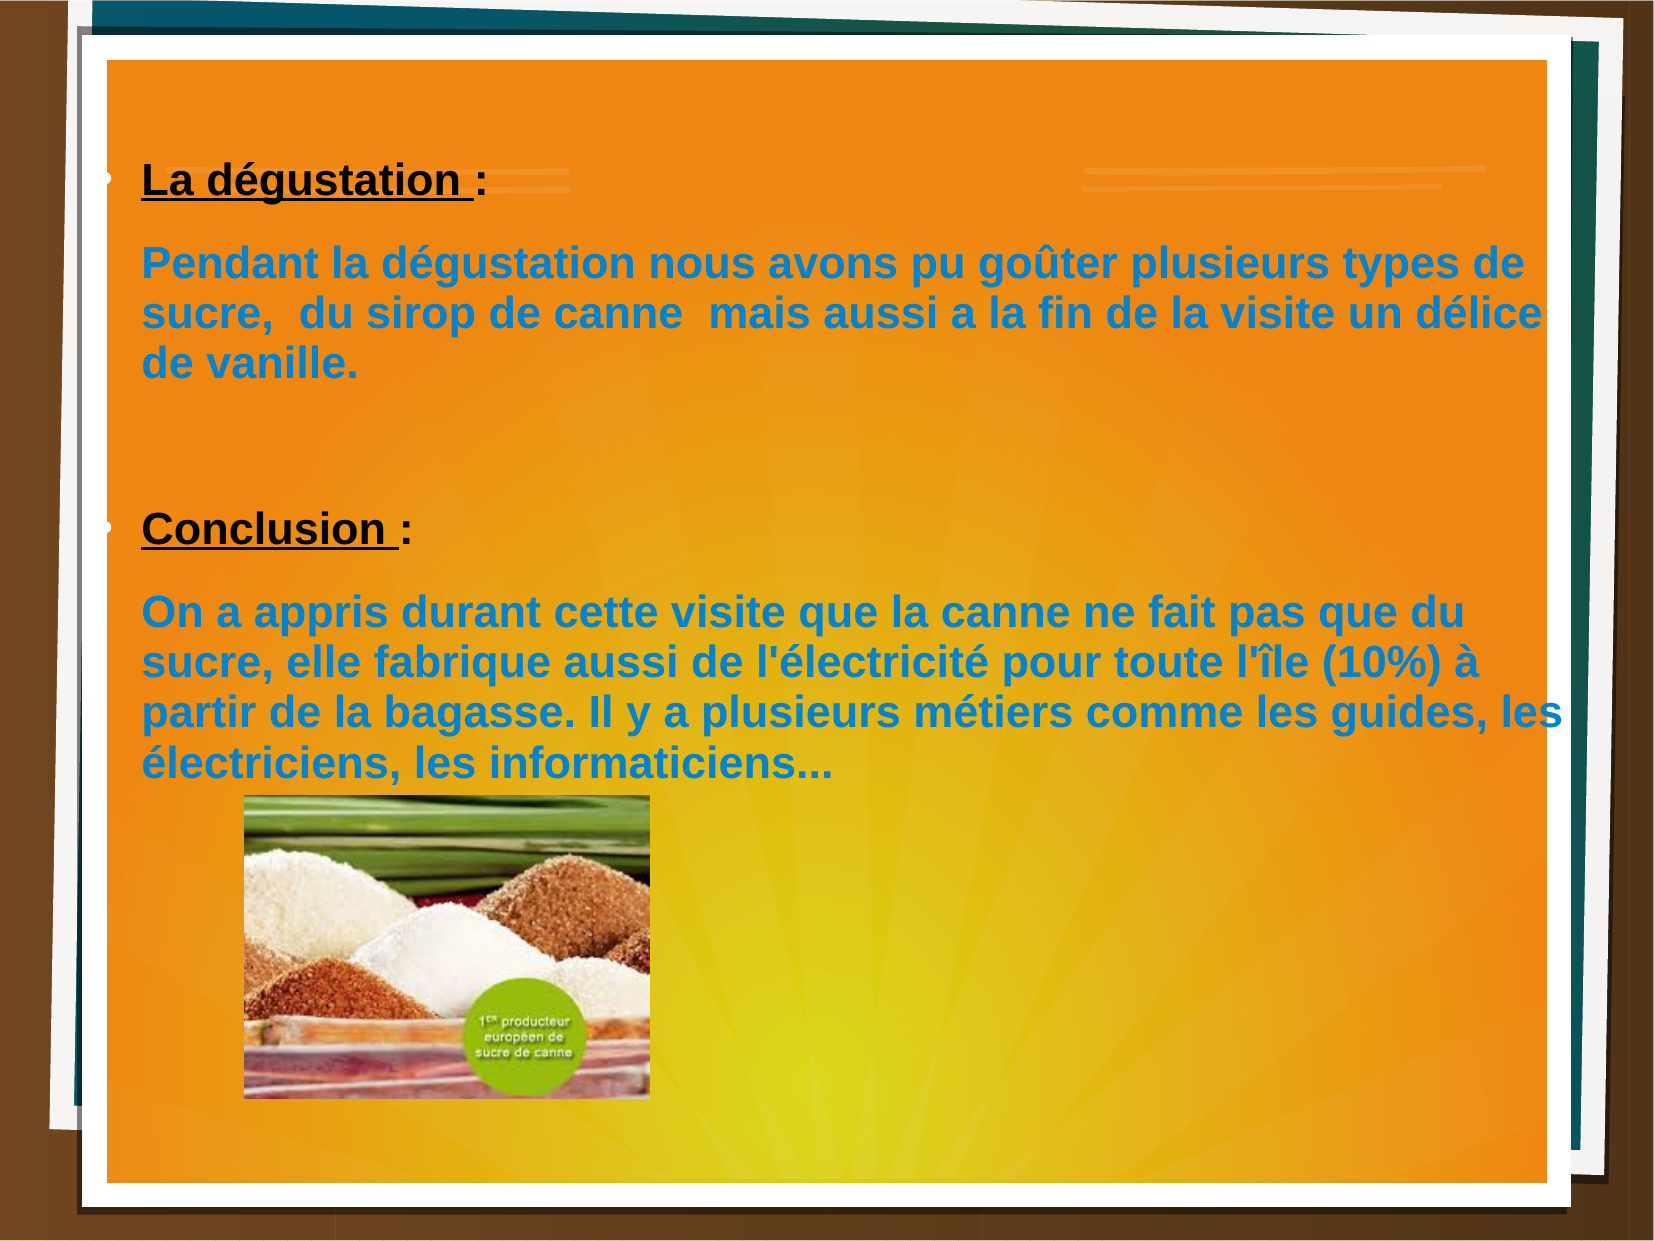

# La dégustation :
Pendant la dégustation nous avons pu goûter plusieurs types de sucre, du sirop de canne mais aussi a la fin de la visite un délice de vanille.
Conclusion :
On a appris durant cette visite que la canne ne fait pas que du sucre, elle fabrique aussi de l'électricité pour toute l'île (10%) à partir de la bagasse. Il y a plusieurs métiers comme les guides, les électriciens, les informaticiens...